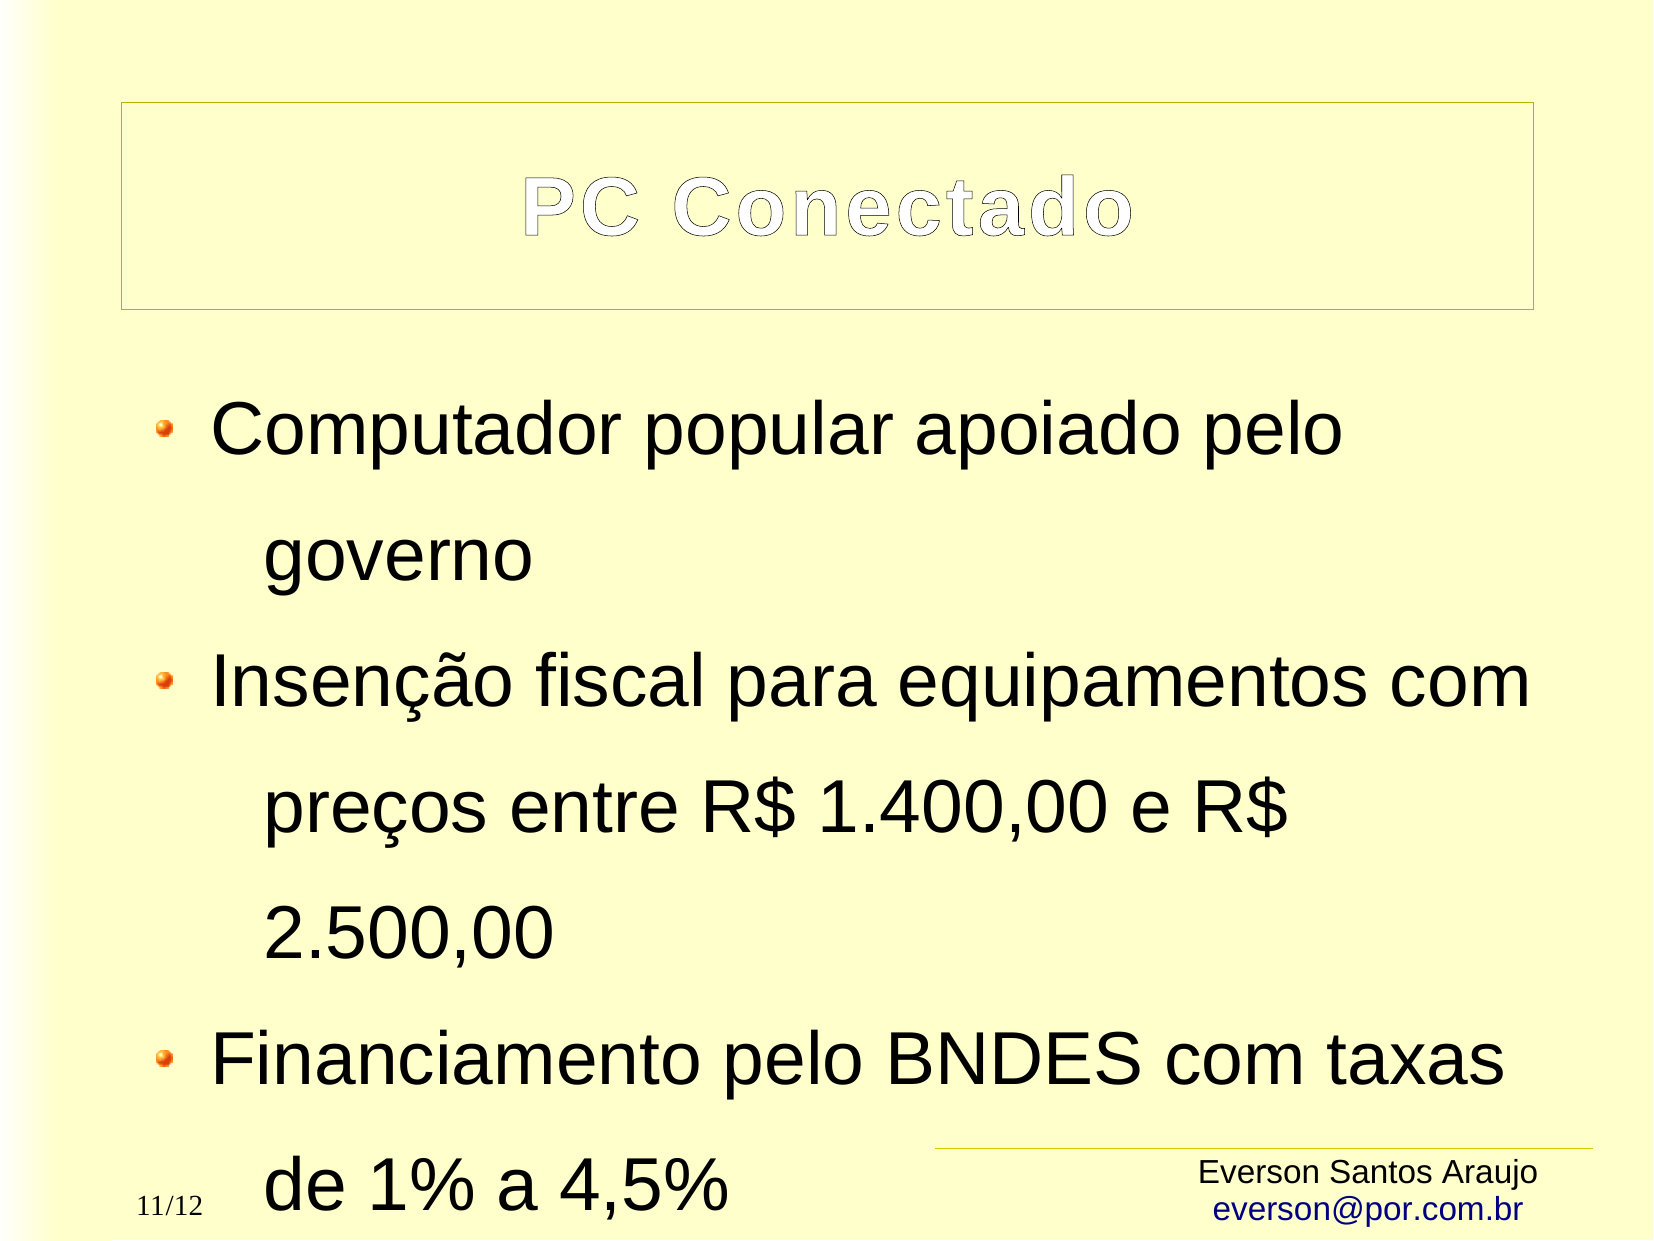

# PC Conectado
Computador popular apoiado pelo governo
Insenção fiscal para equipamentos com preços entre R$ 1.400,00 e R$ 2.500,00
Financiamento pelo BNDES com taxas de 1% a 4,5%